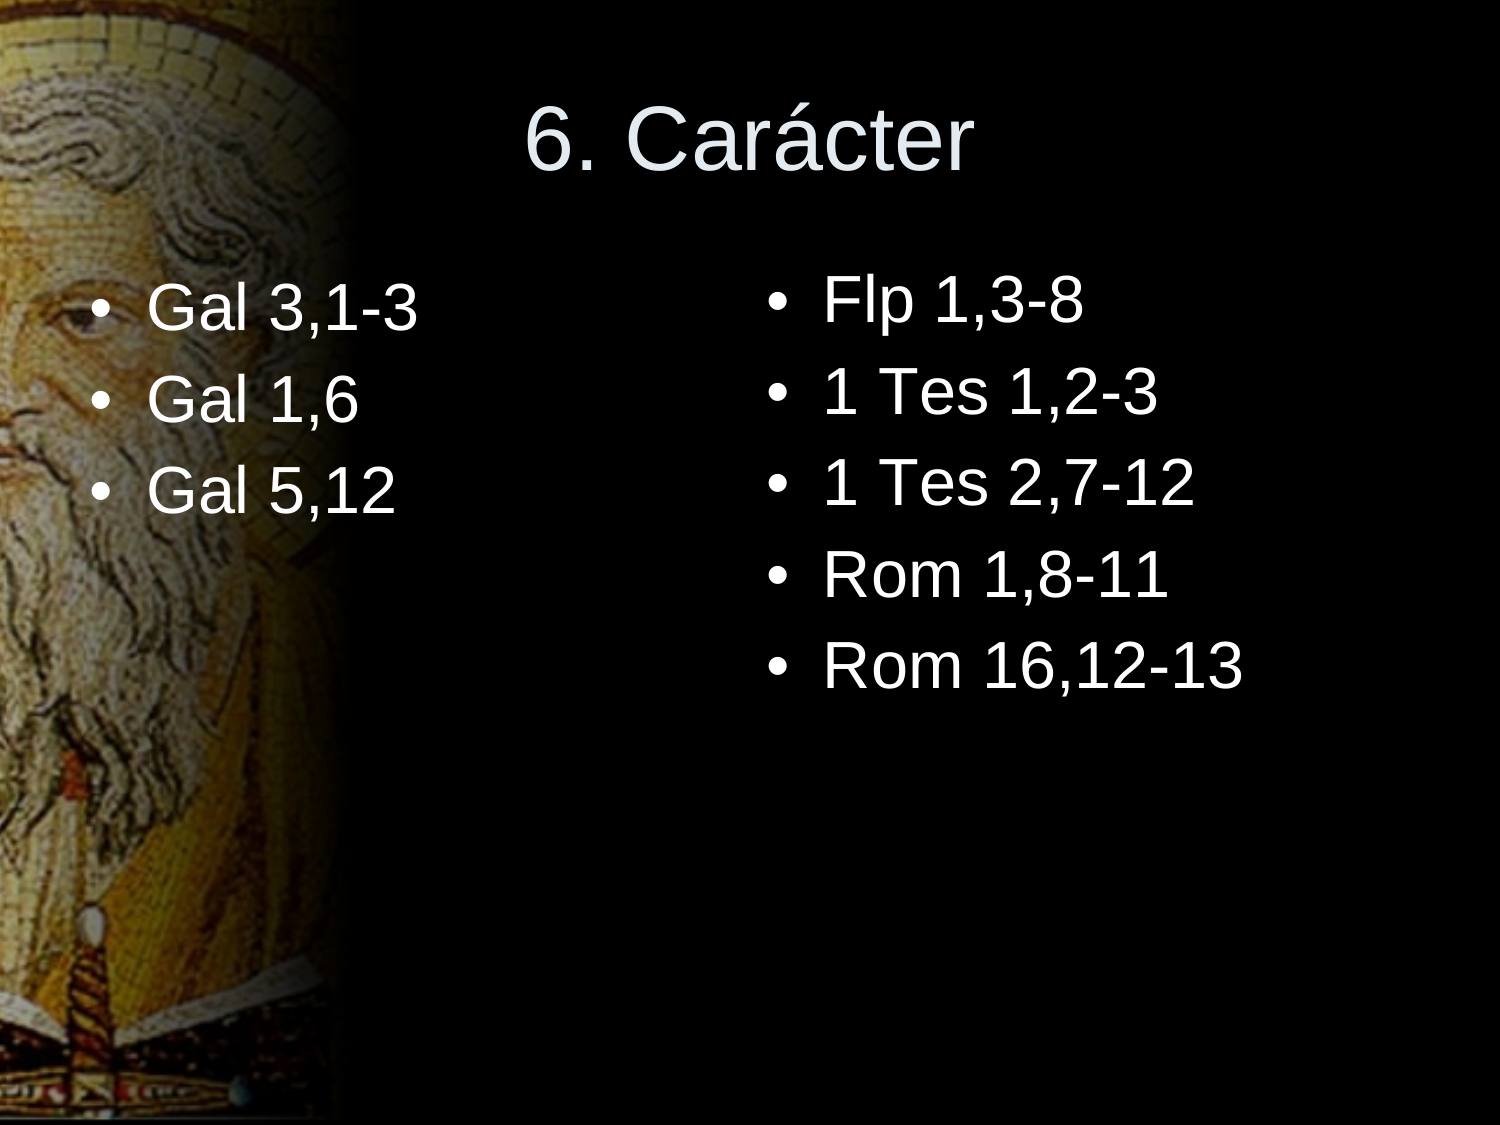

# 6. Carácter
Gal 3,1-3
Gal 1,6
Gal 5,12
Flp 1,3-8
1 Tes 1,2-3
1 Tes 2,7-12
Rom 1,8-11
Rom 16,12-13